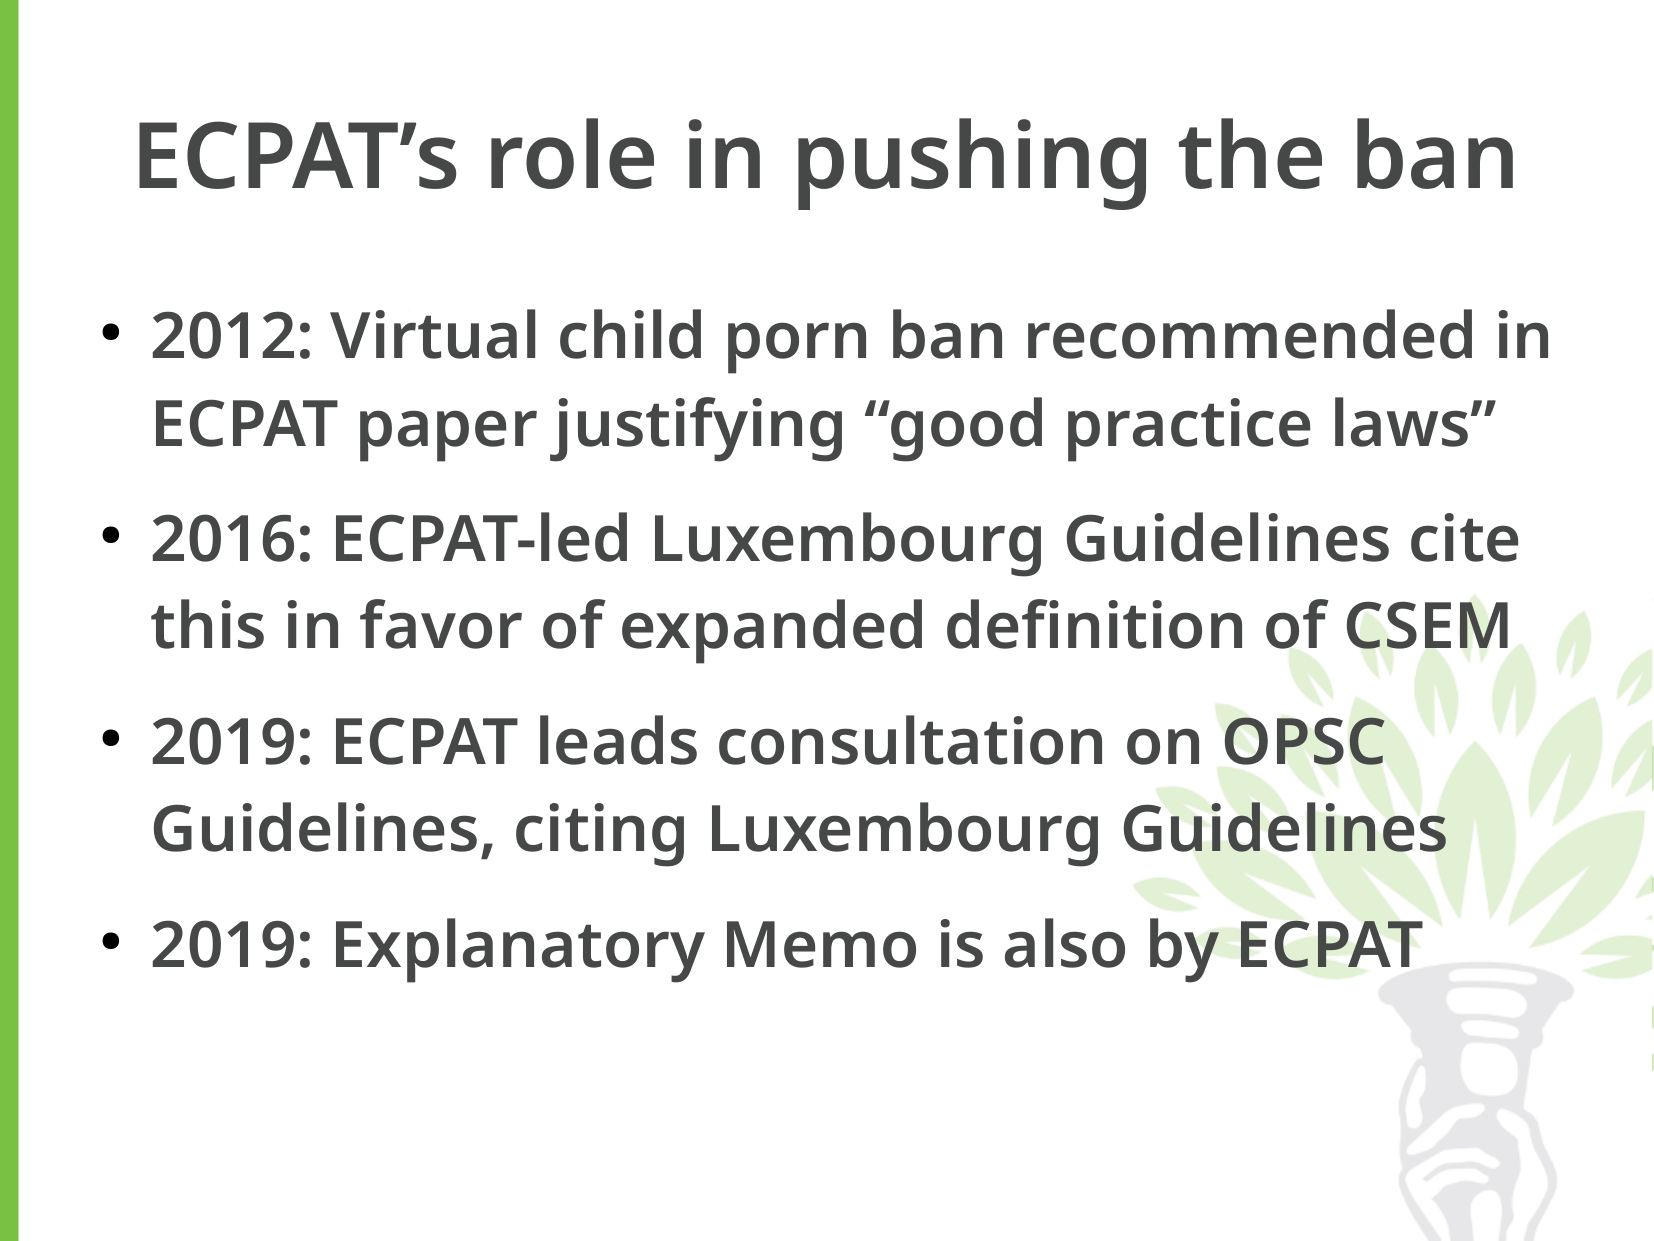

# ECPAT’s role in pushing the ban
2012: Virtual child porn ban recommended in ECPAT paper justifying “good practice laws”
2016: ECPAT-led Luxembourg Guidelines cite this in favor of expanded definition of CSEM
2019: ECPAT leads consultation on OPSC Guidelines, citing Luxembourg Guidelines
2019: Explanatory Memo is also by ECPAT